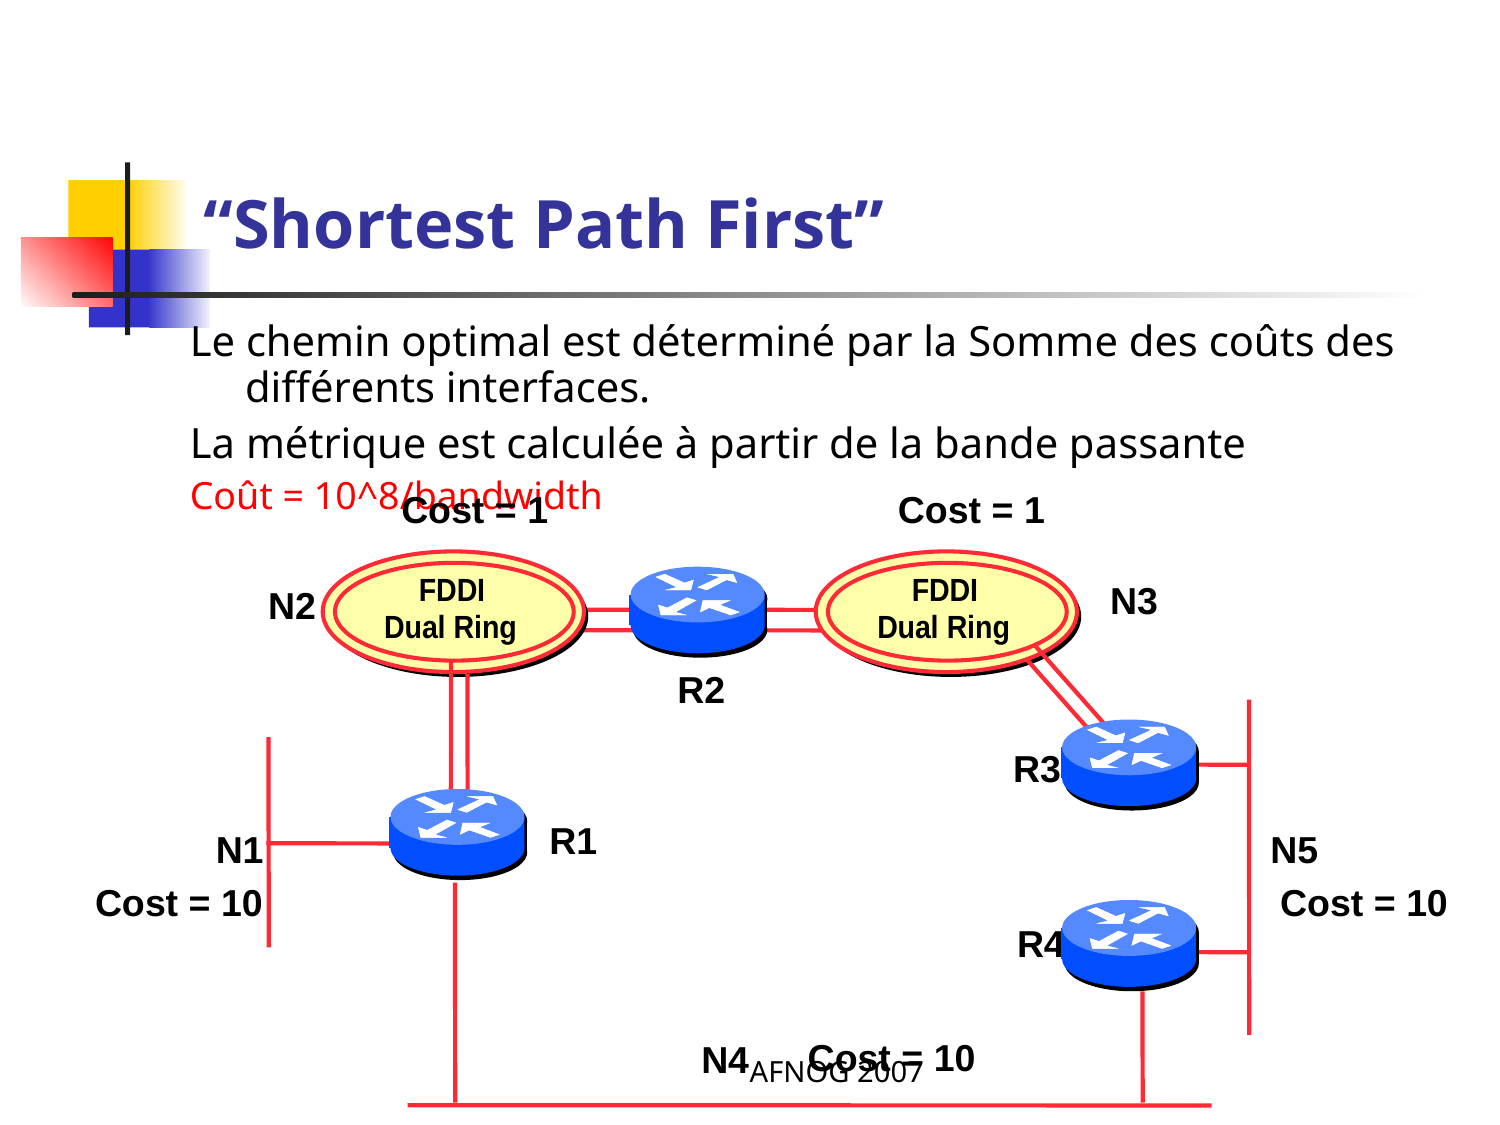

# “Shortest Path First”
Le chemin optimal est déterminé par la Somme des coûts des différents interfaces.
La métrique est calculée à partir de la bande passante
Coût = 10^8/bandwidth
Cost = 1
Cost = 1
N3
N2
R2
R3
R1
N1
N5
Cost = 10
Cost = 10
R4
AFNOG 2007
Cost = 10
N4